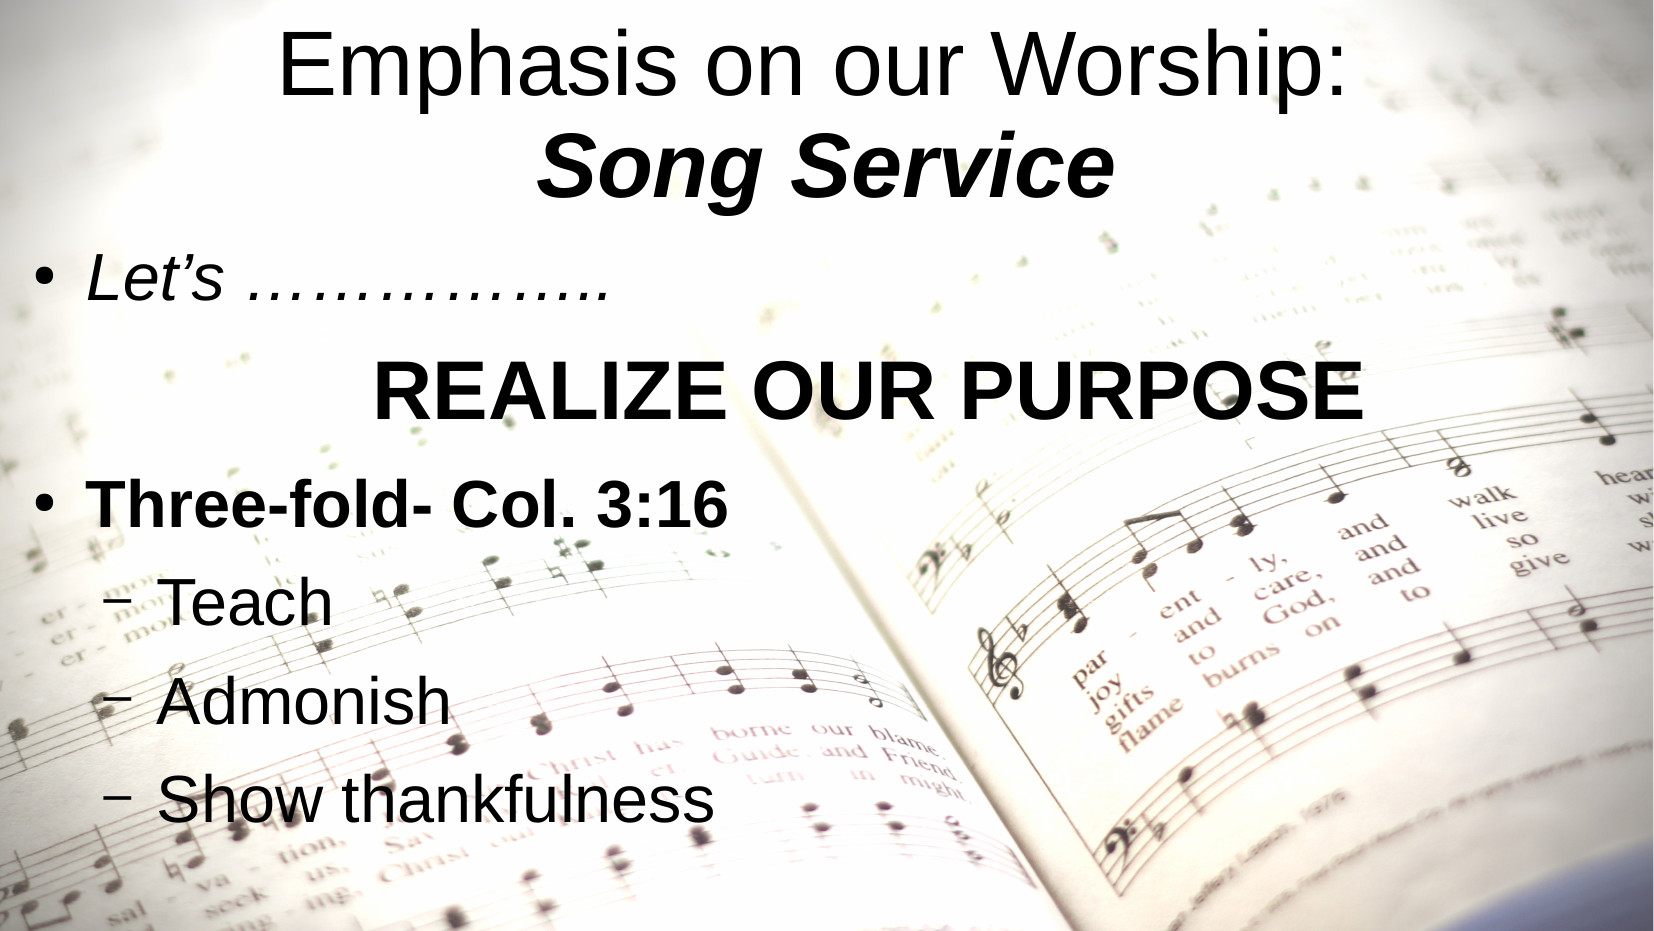

# Emphasis on our Worship: Song Service
Let’s ……………..
REALIZE OUR PURPOSE
Three-fold- Col. 3:16
Teach
Admonish
Show thankfulness